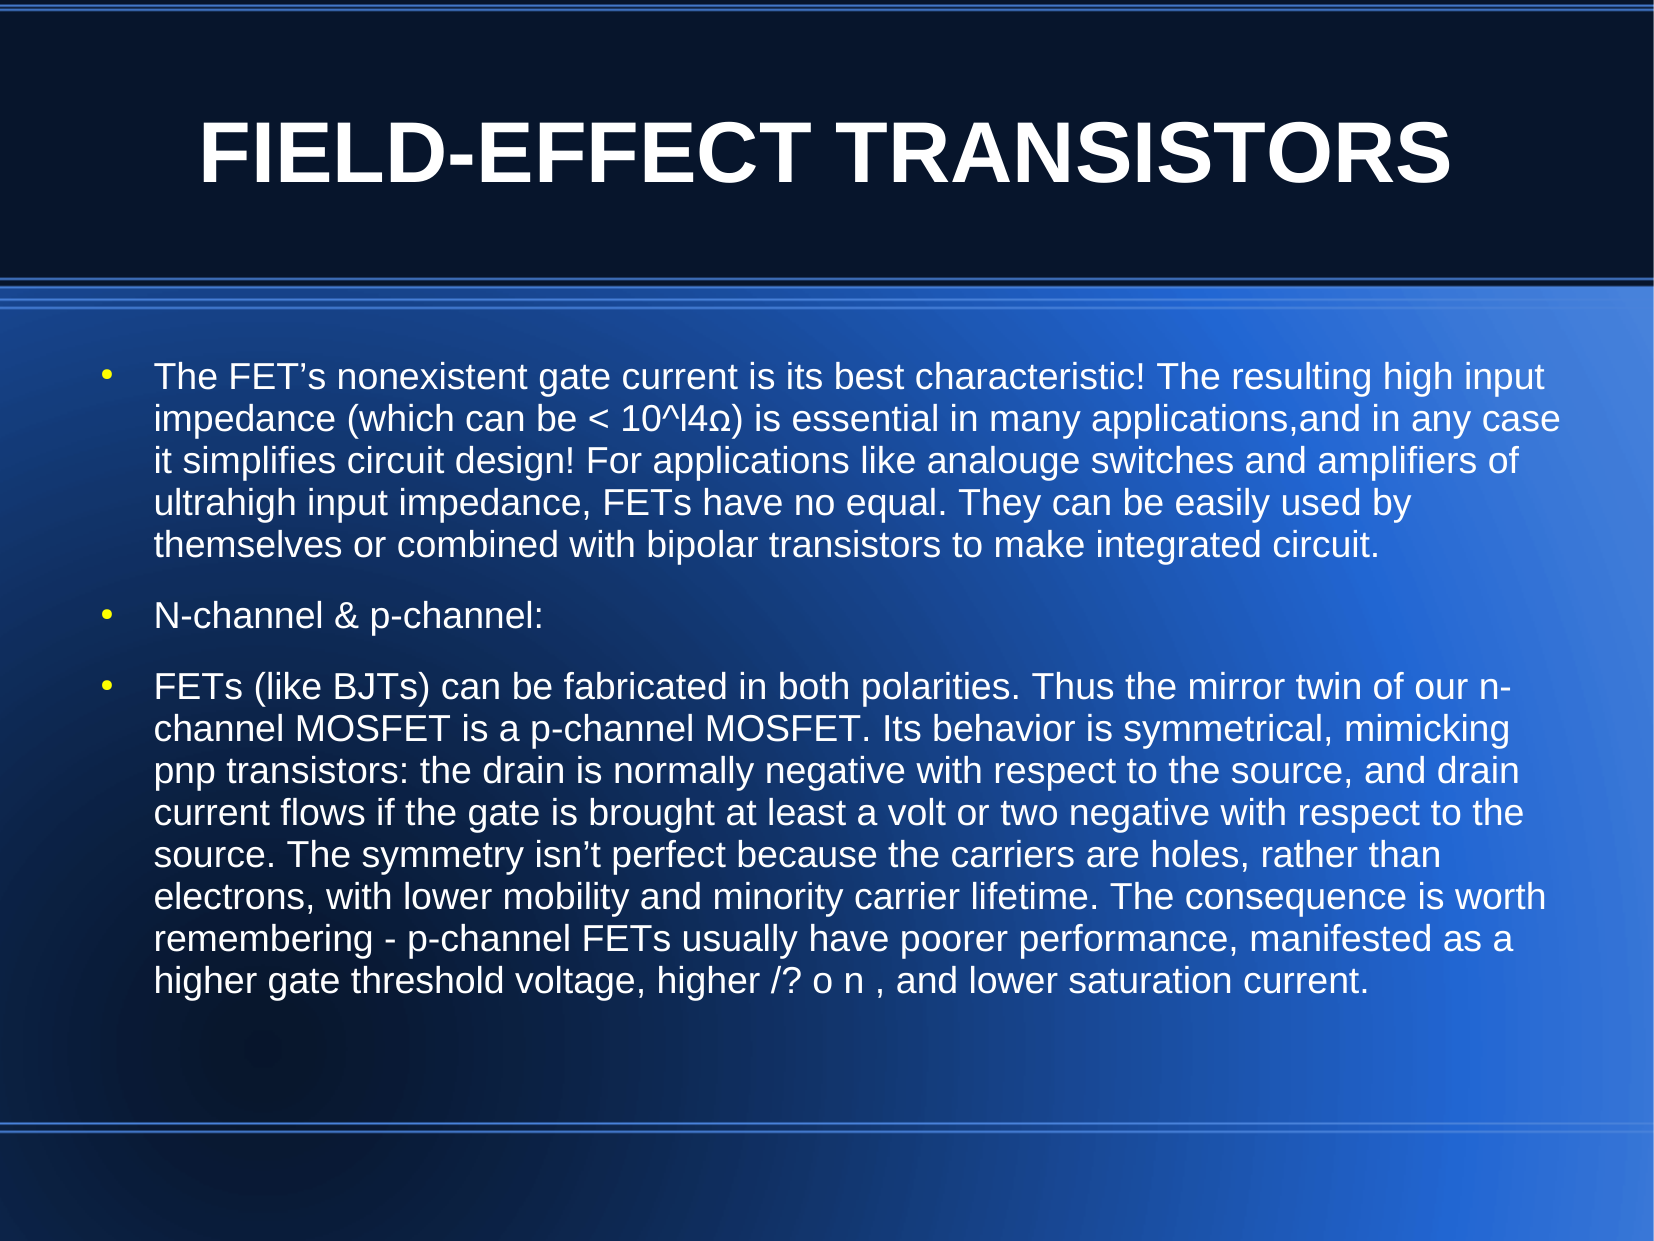

# FIELD-EFFECT TRANSISTORS
The FET’s nonexistent gate current is its best characteristic! The resulting high input impedance (which can be < 10^l4ꭥ) is essential in many applications,and in any case it simplifies circuit design! For applications like analouge switches and amplifiers of ultrahigh input impedance, FETs have no equal. They can be easily used by themselves or combined with bipolar transistors to make integrated circuit.
N-channel & p-channel:
FETs (like BJTs) can be fabricated in both polarities. Thus the mirror twin of our n-channel MOSFET is a p-channel MOSFET. Its behavior is symmetrical, mimicking pnp transistors: the drain is normally negative with respect to the source, and drain current flows if the gate is brought at least a volt or two negative with respect to the source. The symmetry isn’t perfect because the carriers are holes, rather than electrons, with lower mobility and minority carrier lifetime. The consequence is worth remembering - p-channel FETs usually have poorer performance, manifested as a higher gate threshold voltage, higher /? o n , and lower saturation current.